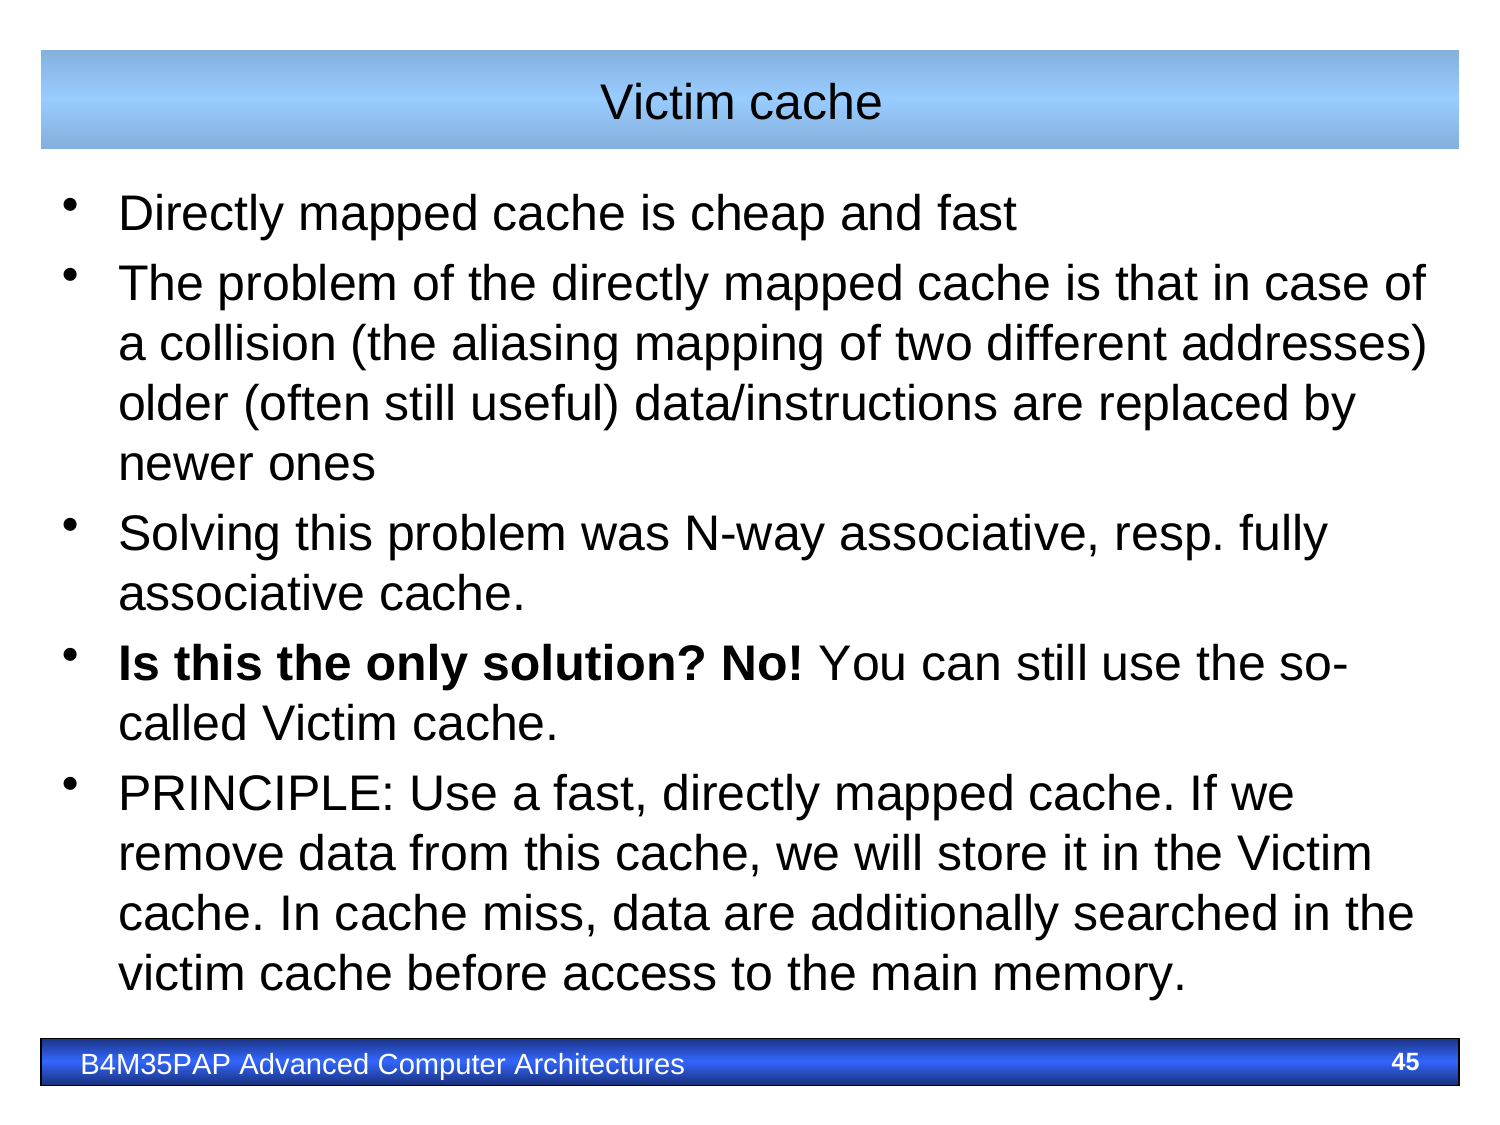

# Victim cache
Directly mapped cache is cheap and fast
The problem of the directly mapped cache is that in case of a collision (the aliasing mapping of two different addresses) older (often still useful) data/instructions are replaced by newer ones
Solving this problem was N-way associative, resp. fully associative cache.
Is this the only solution? No! You can still use the so-called Victim cache.
PRINCIPLE: Use a fast, directly mapped cache. If we remove data from this cache, we will store it in the Victim cache. In cache miss, data are additionally searched in the victim cache before access to the main memory.